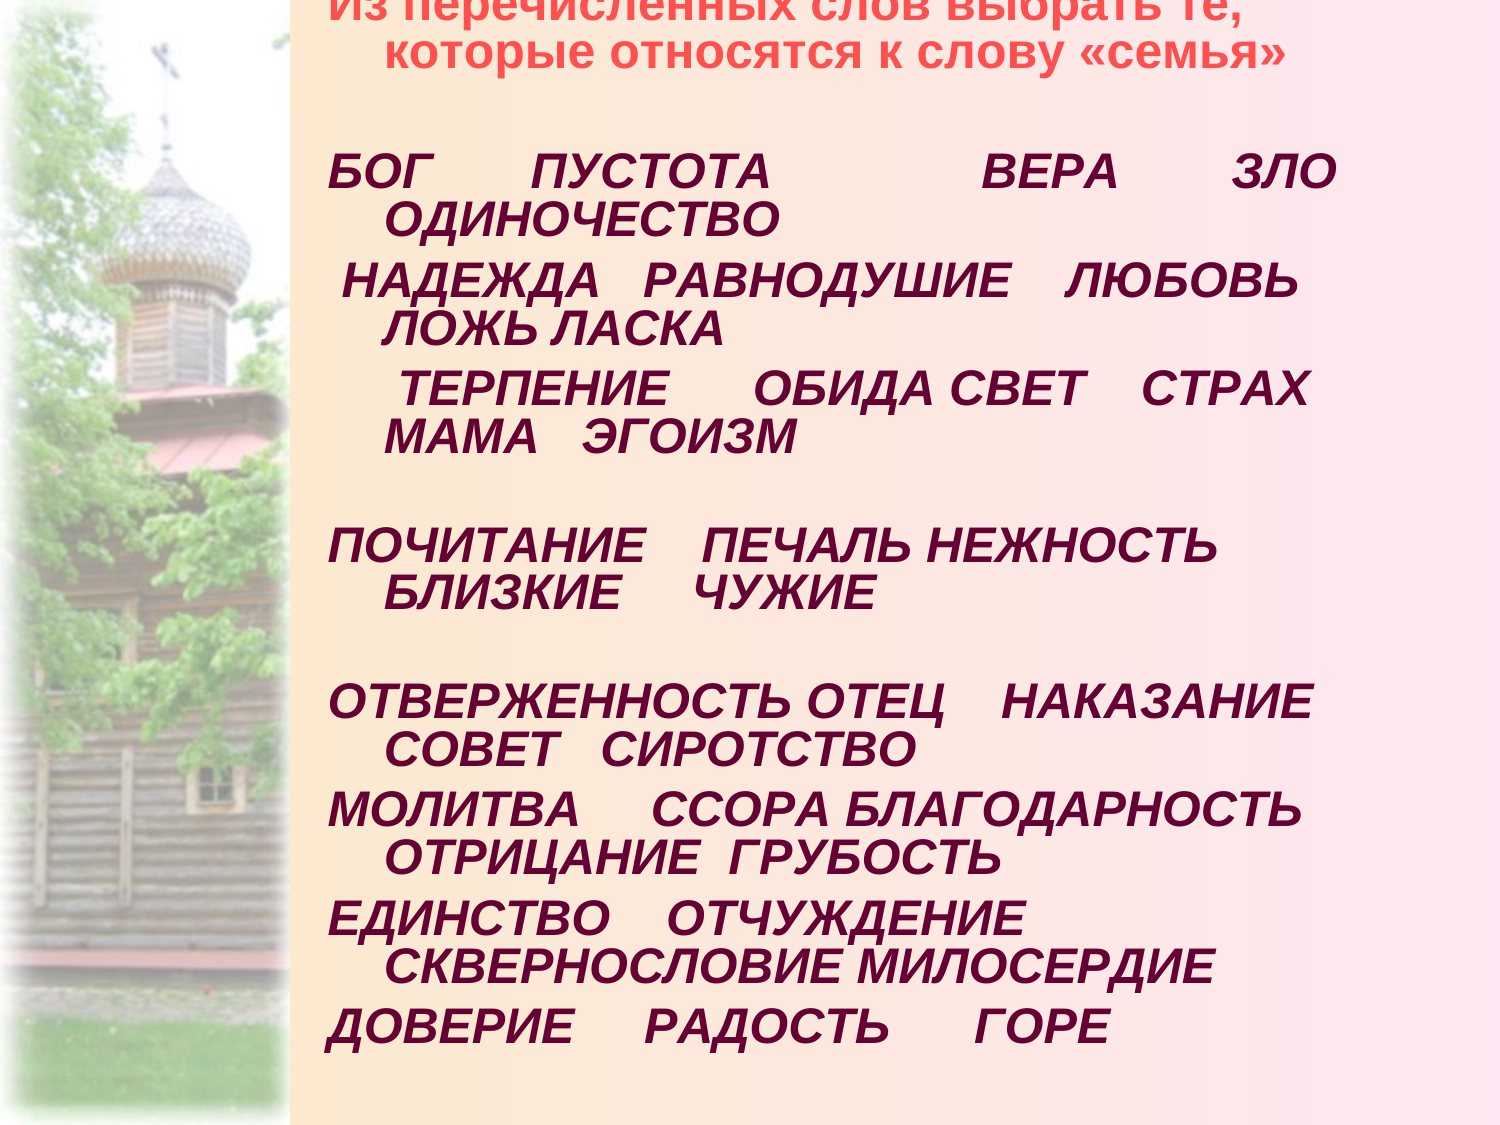

Из перечисленных слов выбрать те, которые относятся к слову «семья»
БОГ ПУСТОТА ВЕРА ЗЛО ОДИНОЧЕСТВО
 НАДЕЖДА РАВНОДУШИЕ ЛЮБОВЬ ЛОЖЬ ЛАСКА
 ТЕРПЕНИЕ ОБИДА СВЕТ СТРАХ МАМА ЭГОИЗМ
ПОЧИТАНИЕ ПЕЧАЛЬ НЕЖНОСТЬ БЛИЗКИЕ ЧУЖИЕ
ОТВЕРЖЕННОСТЬ ОТЕЦ НАКАЗАНИЕ СОВЕТ СИРОТСТВО
МОЛИТВА ССОРА БЛАГОДАРНОСТЬ ОТРИЦАНИЕ ГРУБОСТЬ
ЕДИНСТВО ОТЧУЖДЕНИЕ СКВЕРНОСЛОВИЕ МИЛОСЕРДИЕ
ДОВЕРИЕ РАДОСТЬ ГОРЕ